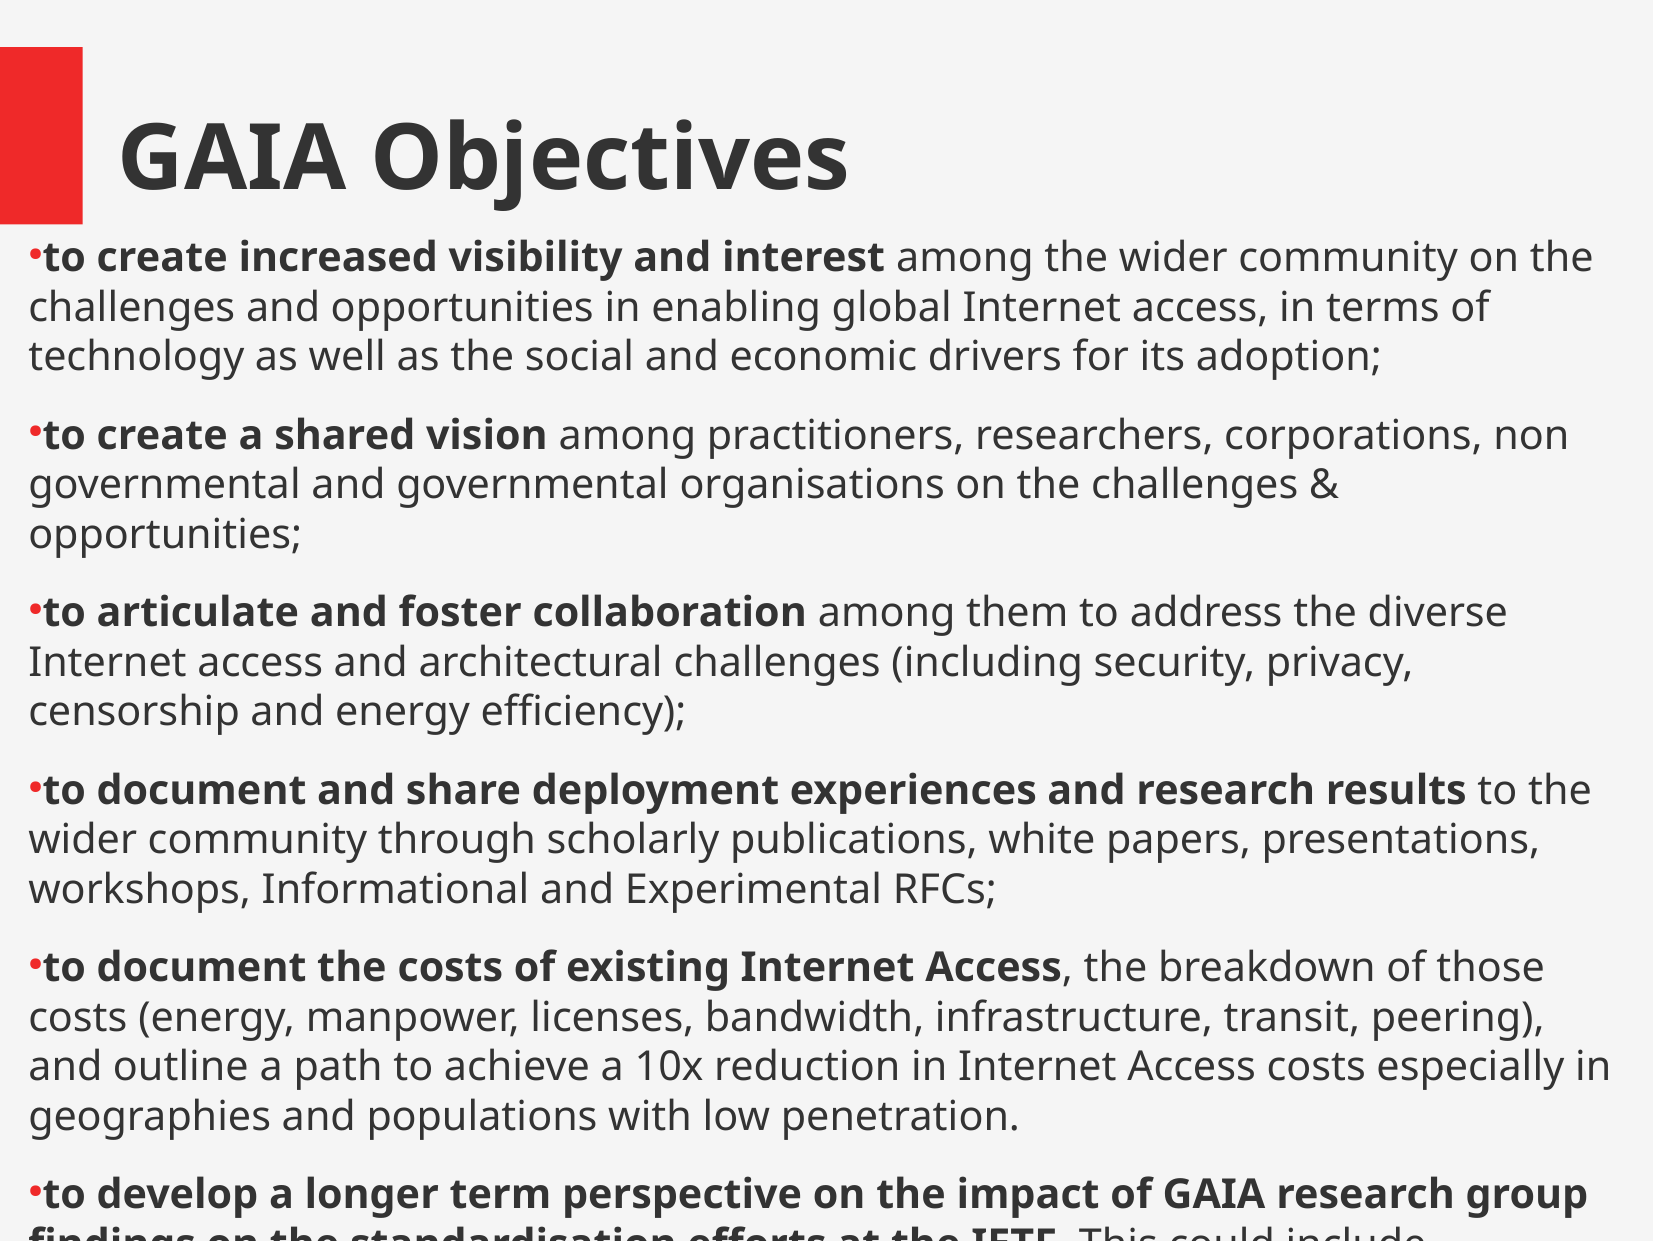

# GAIA Objectives
to create increased visibility and interest among the wider community on the challenges and opportunities in enabling global Internet access, in terms of technology as well as the social and economic drivers for its adoption;
to create a shared vision among practitioners, researchers, corporations, non governmental and governmental organisations on the challenges & opportunities;
to articulate and foster collaboration among them to address the diverse Internet access and architectural challenges (including security, privacy, censorship and energy efficiency);
to document and share deployment experiences and research results to the wider community through scholarly publications, white papers, presentations, workshops, Informational and Experimental RFCs;
to document the costs of existing Internet Access, the breakdown of those costs (energy, manpower, licenses, bandwidth, infrastructure, transit, peering), and outline a path to achieve a 10x reduction in Internet Access costs especially in geographies and populations with low penetration.
to develop a longer term perspective on the impact of GAIA research group findings on the standardisation efforts at the IETF. This could include recommendations to protocol designers and architects.